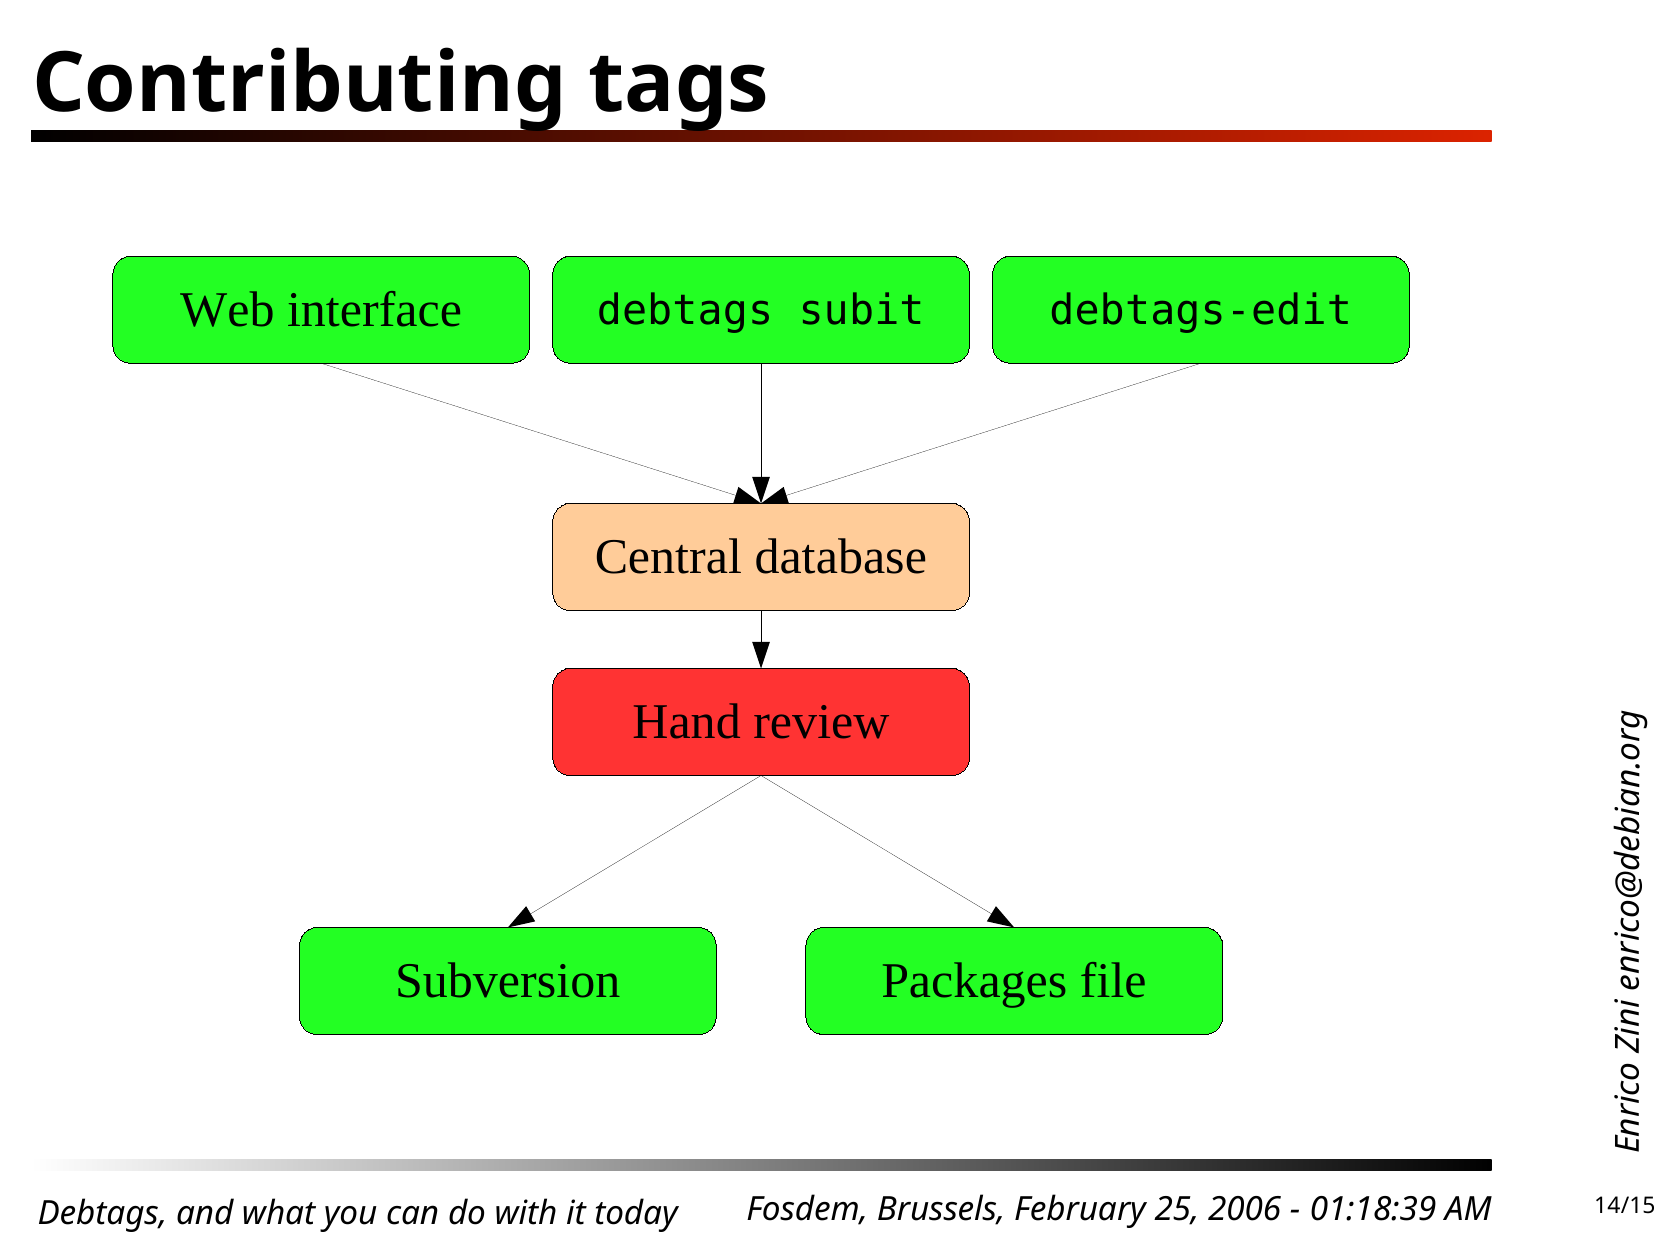

Contributing tags
Web interface
debtags subit
debtags-edit
Central database
Hand review
Subversion
Packages file